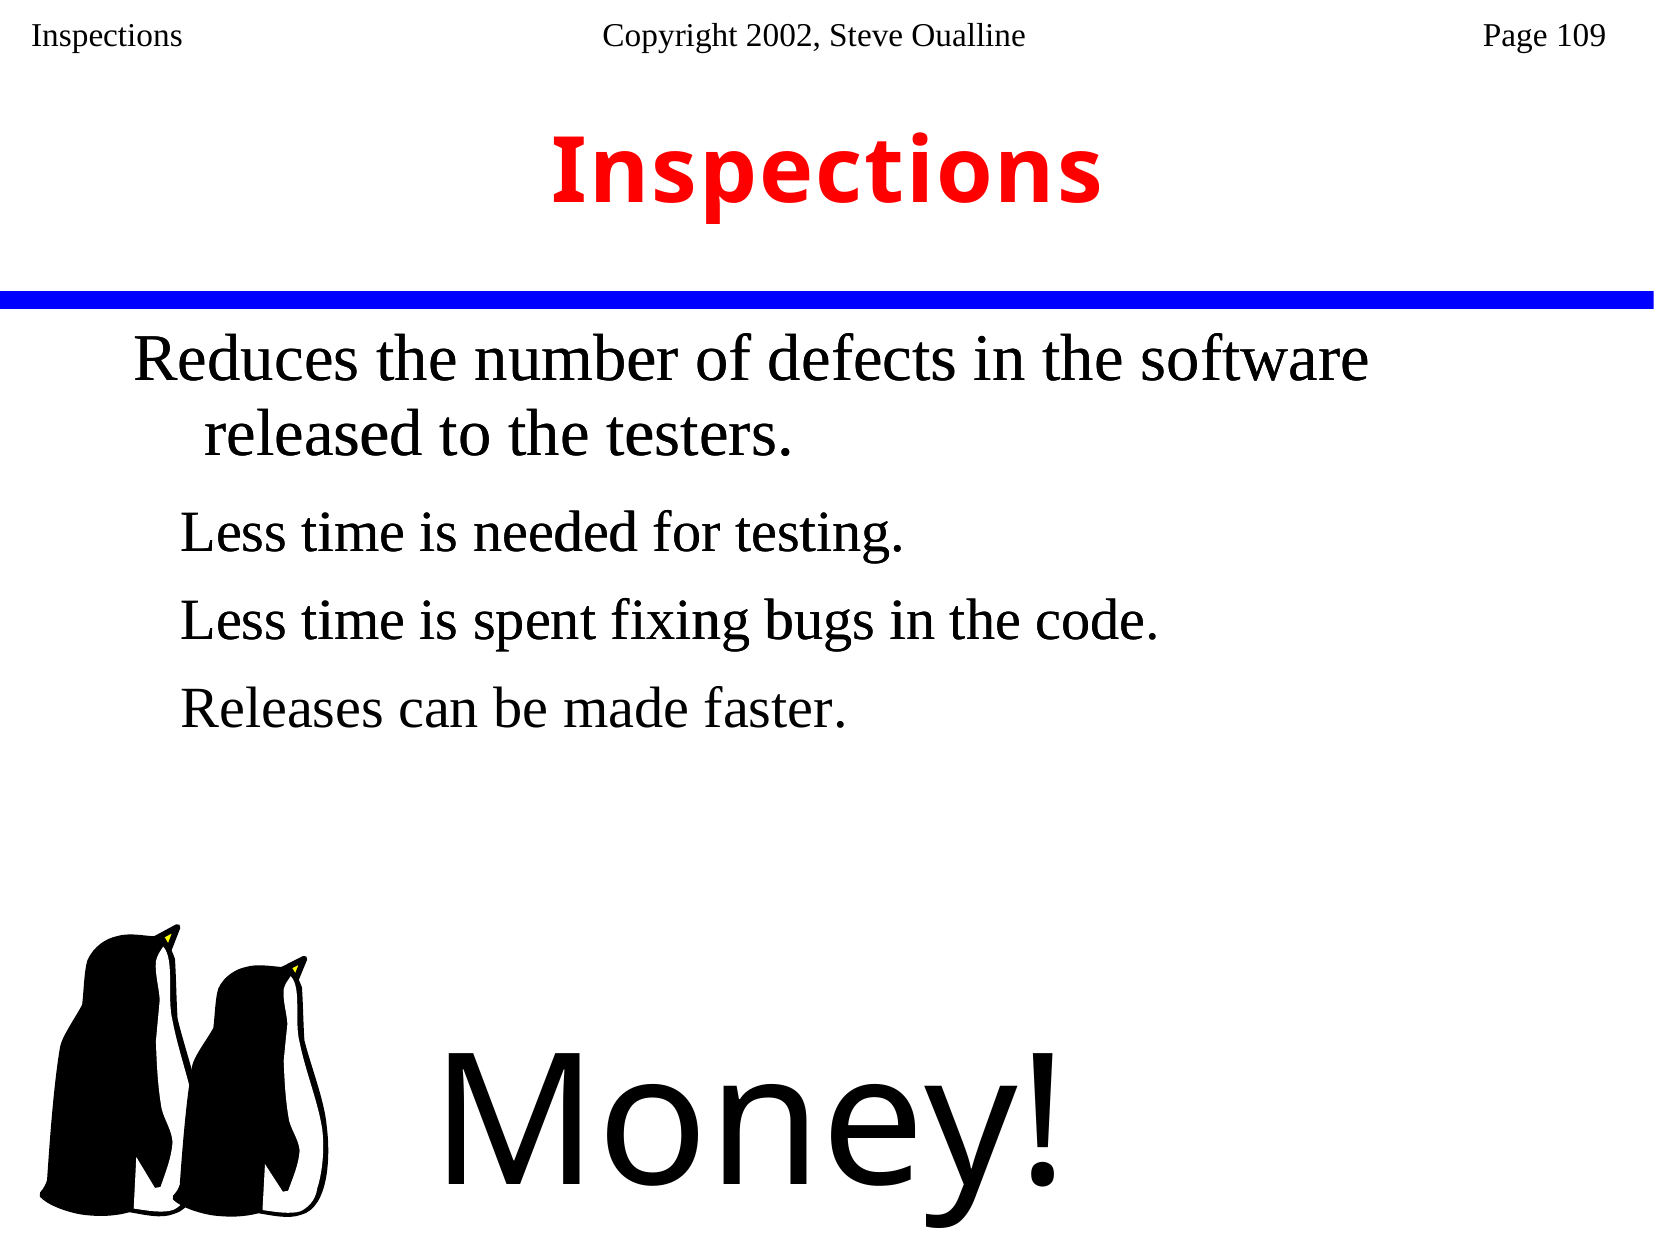

# Inspections
Reduces the number of defects in the software released to the testers.
Less time is needed for testing.
Less time is spent fixing bugs in the code.
Releases can be made faster.
Reduces the number of defects in the software released to the testers.
Less time is needed for testing.
Less time is spent fixing bugs in the code
Money!